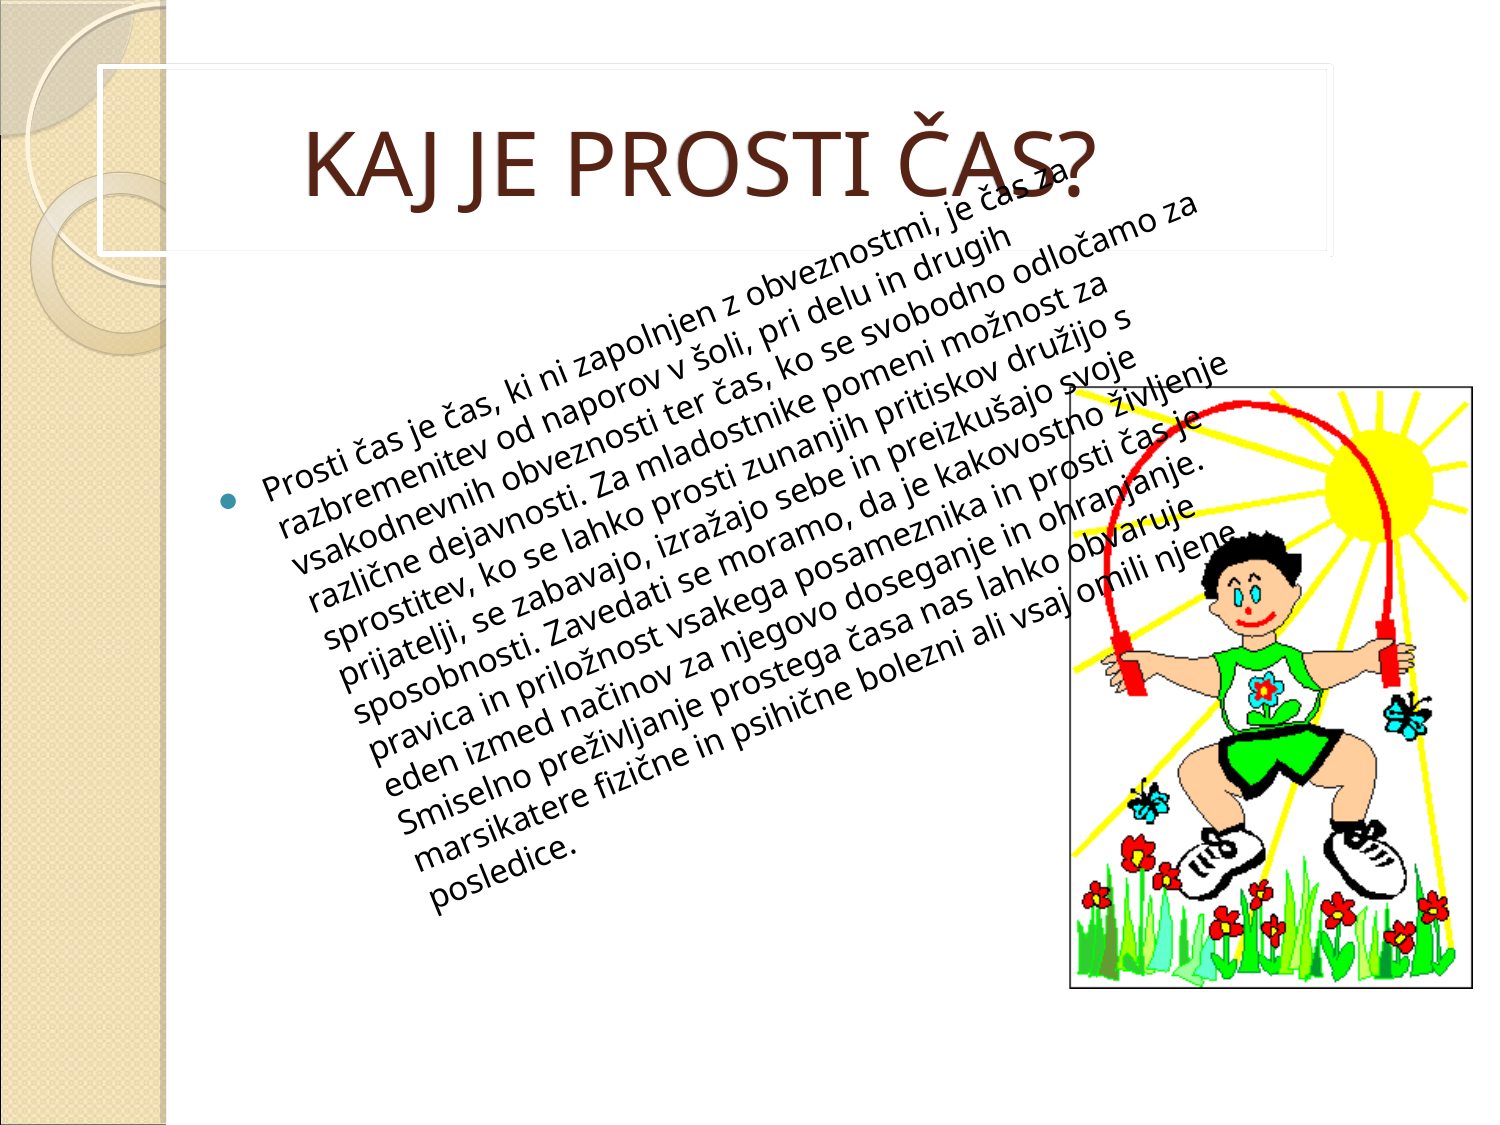

# KAJ JE PROSTI ČAS?
Prosti čas je čas, ki ni zapolnjen z obveznostmi, je čas za razbremenitev od naporov v šoli, pri delu in drugih vsakodnevnih obveznosti ter čas, ko se svobodno odločamo za različne dejavnosti. Za mladostnike pomeni možnost za sprostitev, ko se lahko prosti zunanjih pritiskov družijo s prijatelji, se zabavajo, izražajo sebe in preizkušajo svoje sposobnosti. Zavedati se moramo, da je kakovostno življenje pravica in priložnost vsakega posameznika in prosti čas je eden izmed načinov za njegovo doseganje in ohranjanje. Smiselno preživljanje prostega časa nas lahko obvaruje marsikatere fizične in psihične bolezni ali vsaj omili njene posledice.